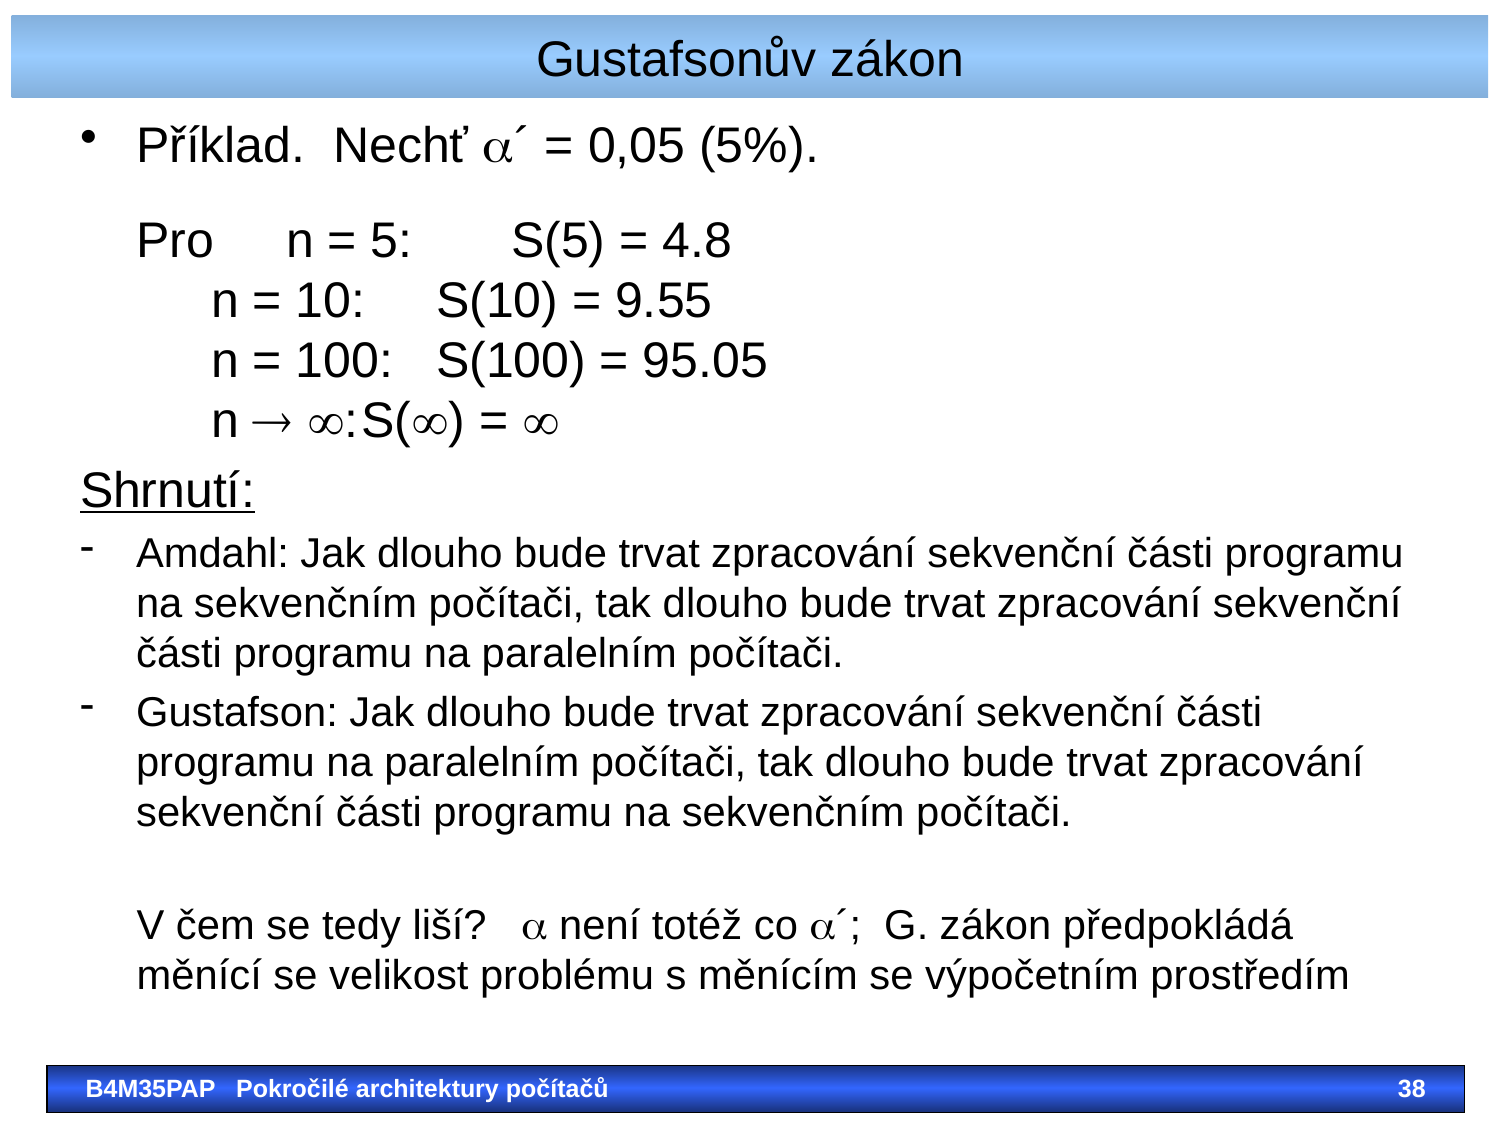

# Gustafsonův zákon
Příklad. Nechť ´ = 0,05 (5%).
Pro 	n = 5:		S(5) = 4.8
	n = 10:	S(10) = 9.55
	n = 100:	S(100) = 95.05
	n  :	S() = 
Shrnutí:
Amdahl: Jak dlouho bude trvat zpracování sekvenční části programu na sekvenčním počítači, tak dlouho bude trvat zpracování sekvenční části programu na paralelním počítači.
Gustafson: Jak dlouho bude trvat zpracování sekvenční části programu na paralelním počítači, tak dlouho bude trvat zpracování sekvenční části programu na sekvenčním počítači.
V čem se tedy liší?  není totéž co ´; G. zákon předpokládá měnící se velikost problému s měnícím se výpočetním prostředím
B4M35PAP Pokročilé architektury počítačů